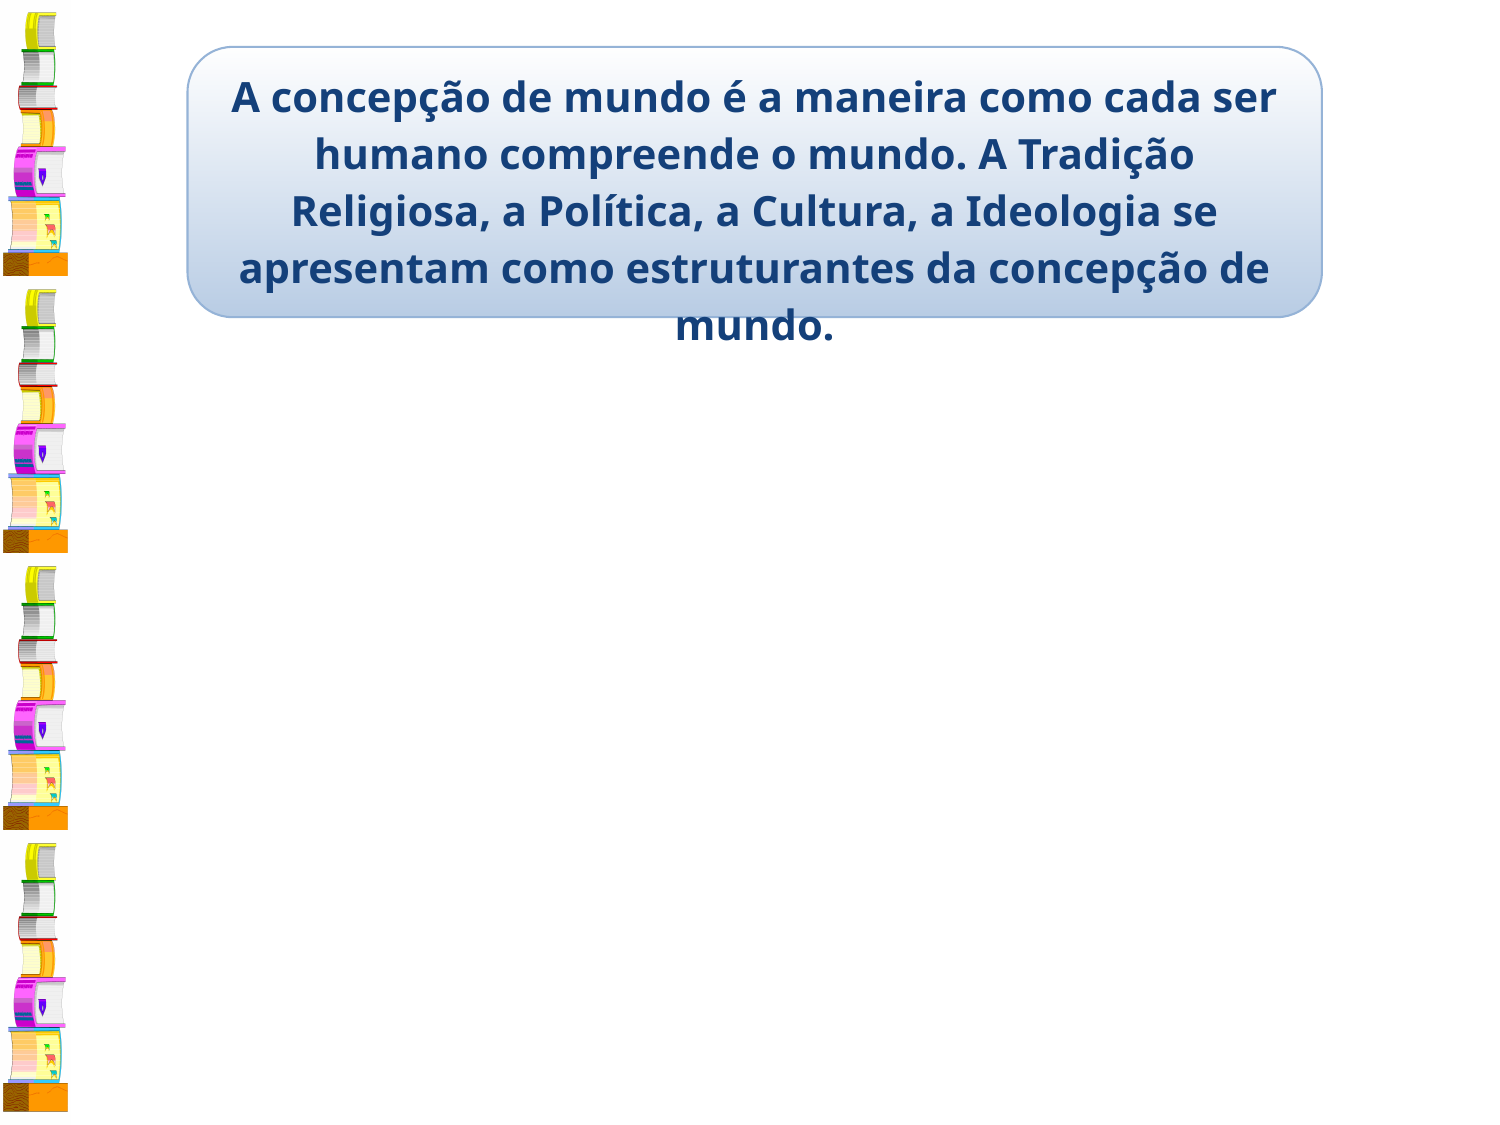

A concepção de mundo é a maneira como cada ser humano compreende o mundo. A Tradição Religiosa, a Política, a Cultura, a Ideologia se apresentam como estruturantes da concepção de mundo.